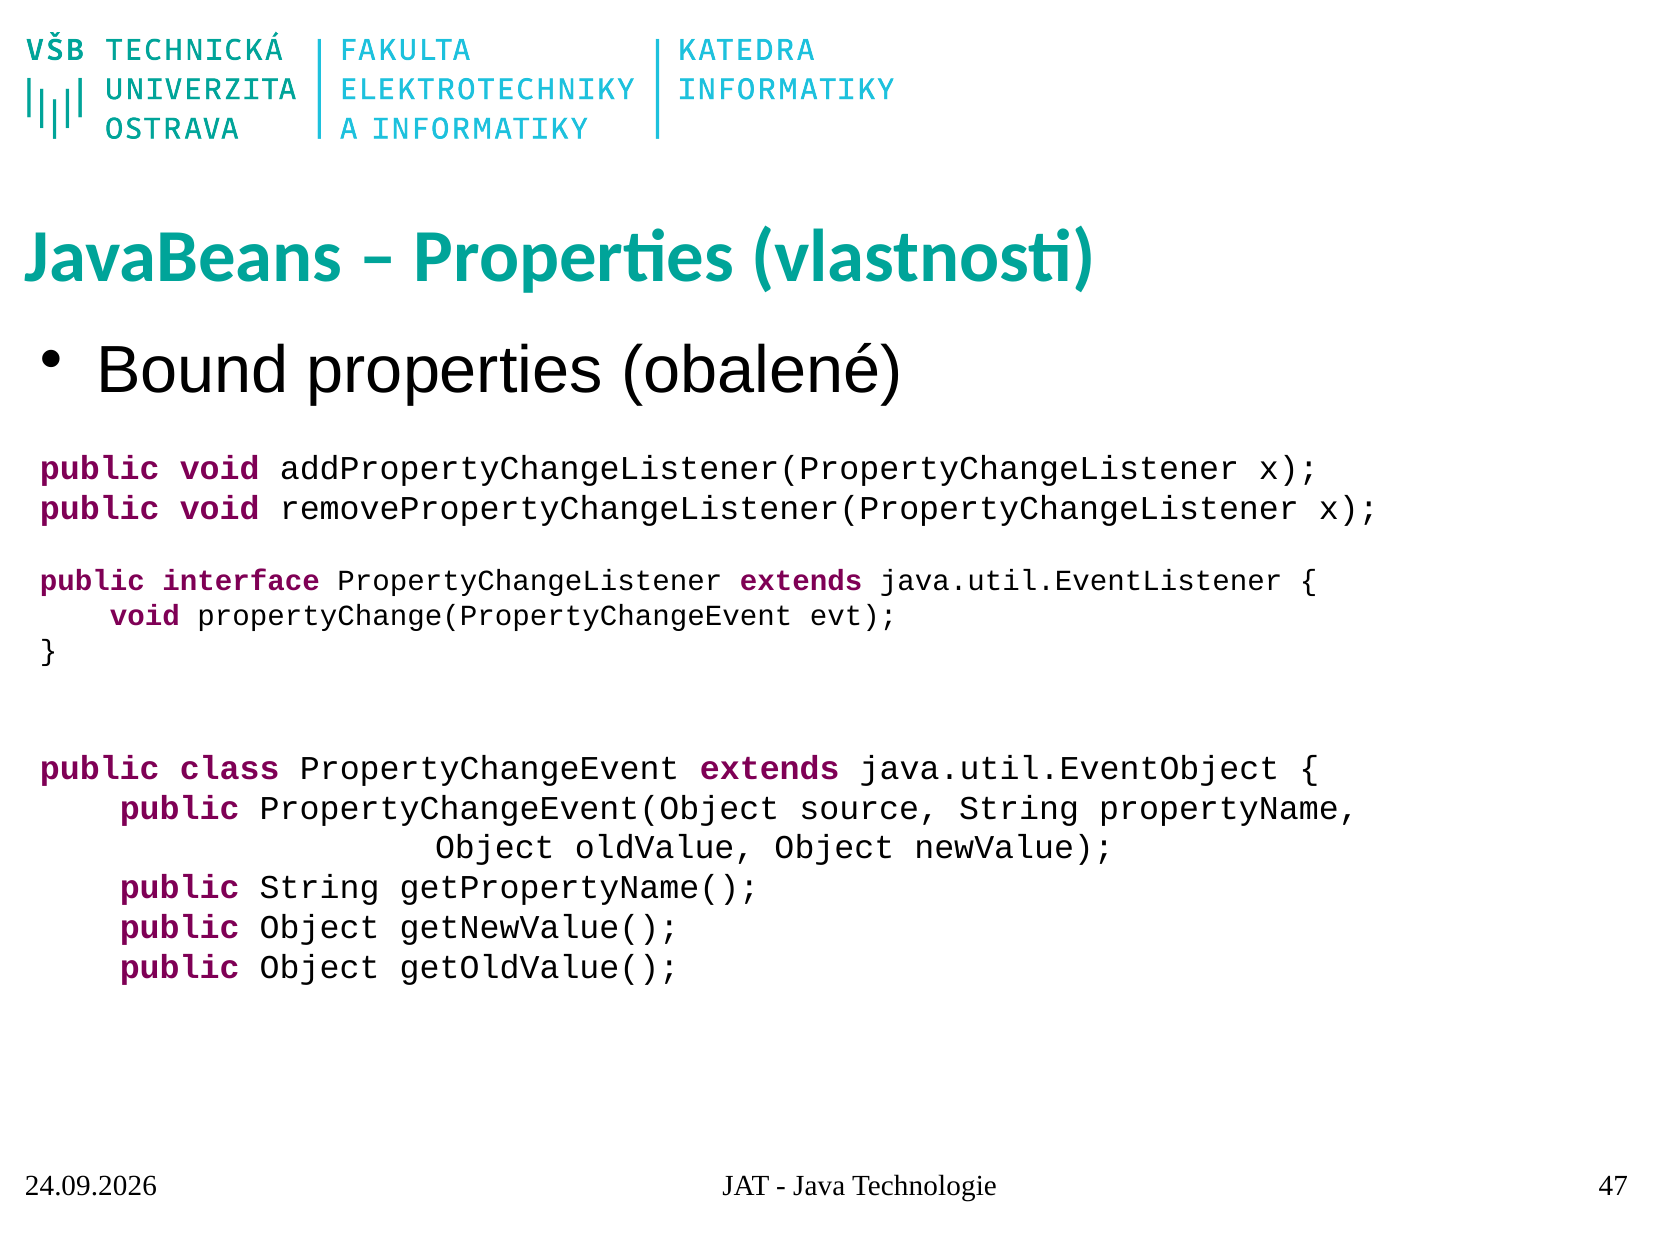

JavaBeans – Properties (vlastnosti)
# Bound properties (obalené)
public void addPropertyChangeListener(PropertyChangeListener x);
public void removePropertyChangeListener(PropertyChangeListener x);
public interface PropertyChangeListener extends java.util.EventListener {
 void propertyChange(PropertyChangeEvent evt);
}
public class PropertyChangeEvent extends java.util.EventObject {
 public PropertyChangeEvent(Object source, String propertyName,
				 Object oldValue, Object newValue);
 public String getPropertyName();
 public Object getNewValue();
 public Object getOldValue();
JAT - Java Technologie
47